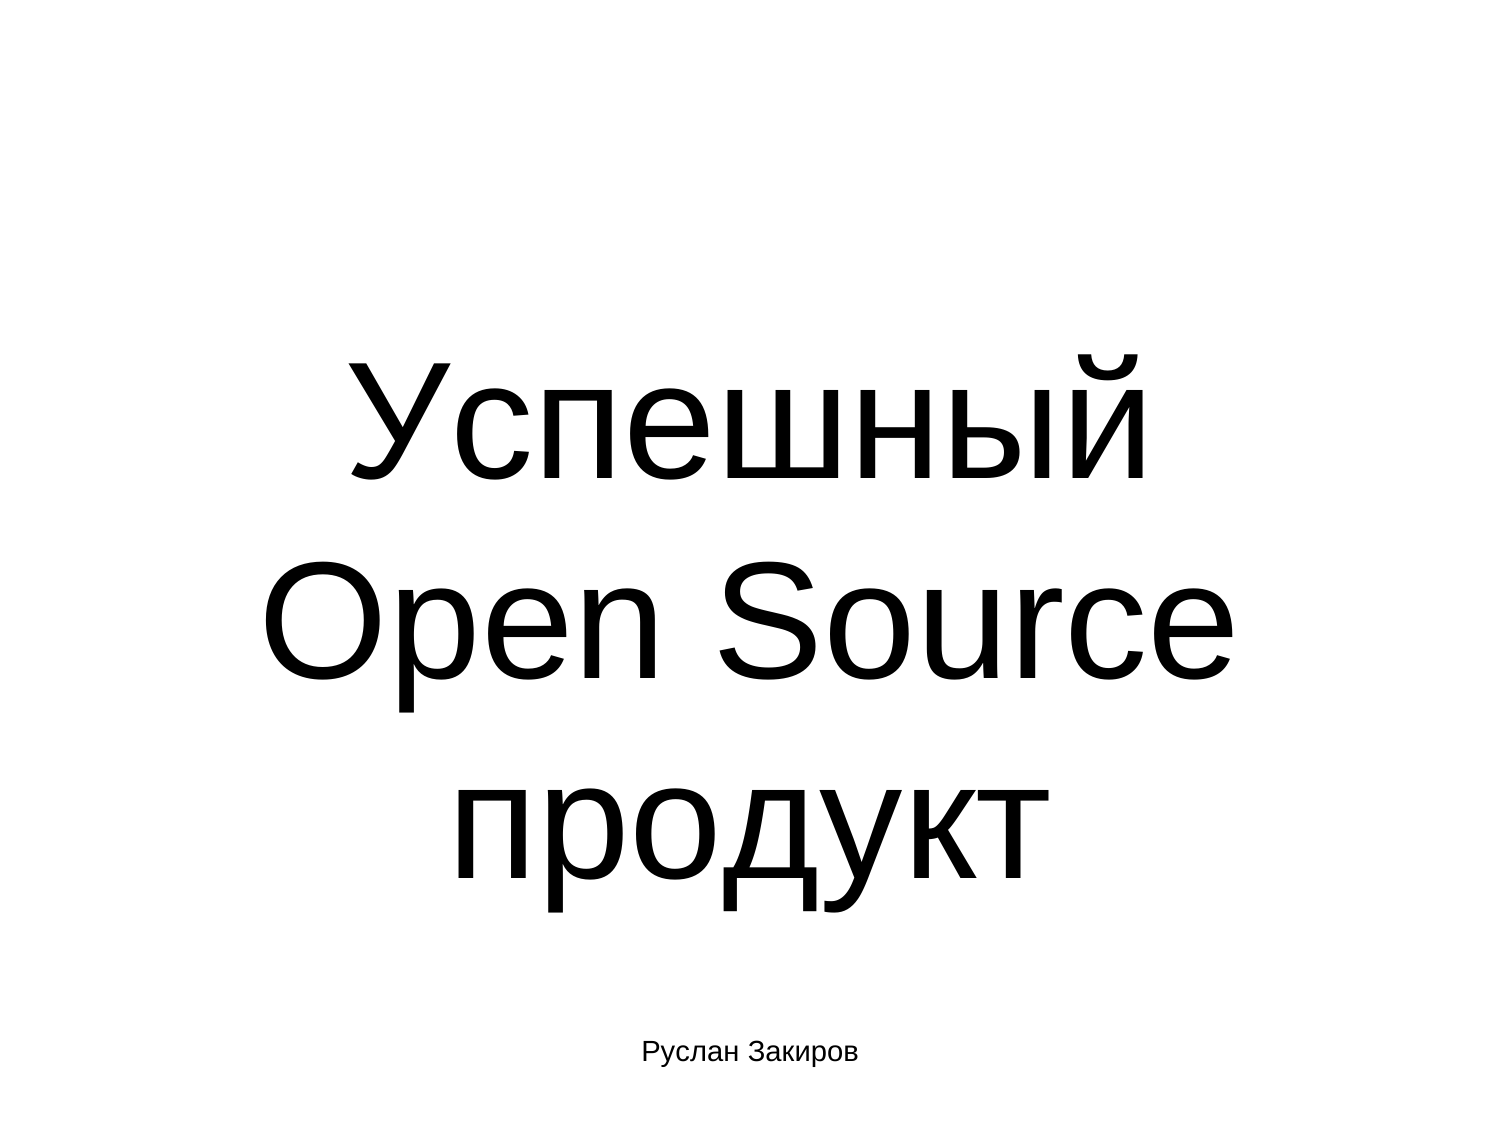

# Успешный Open Source продукт
Руслан Закиров